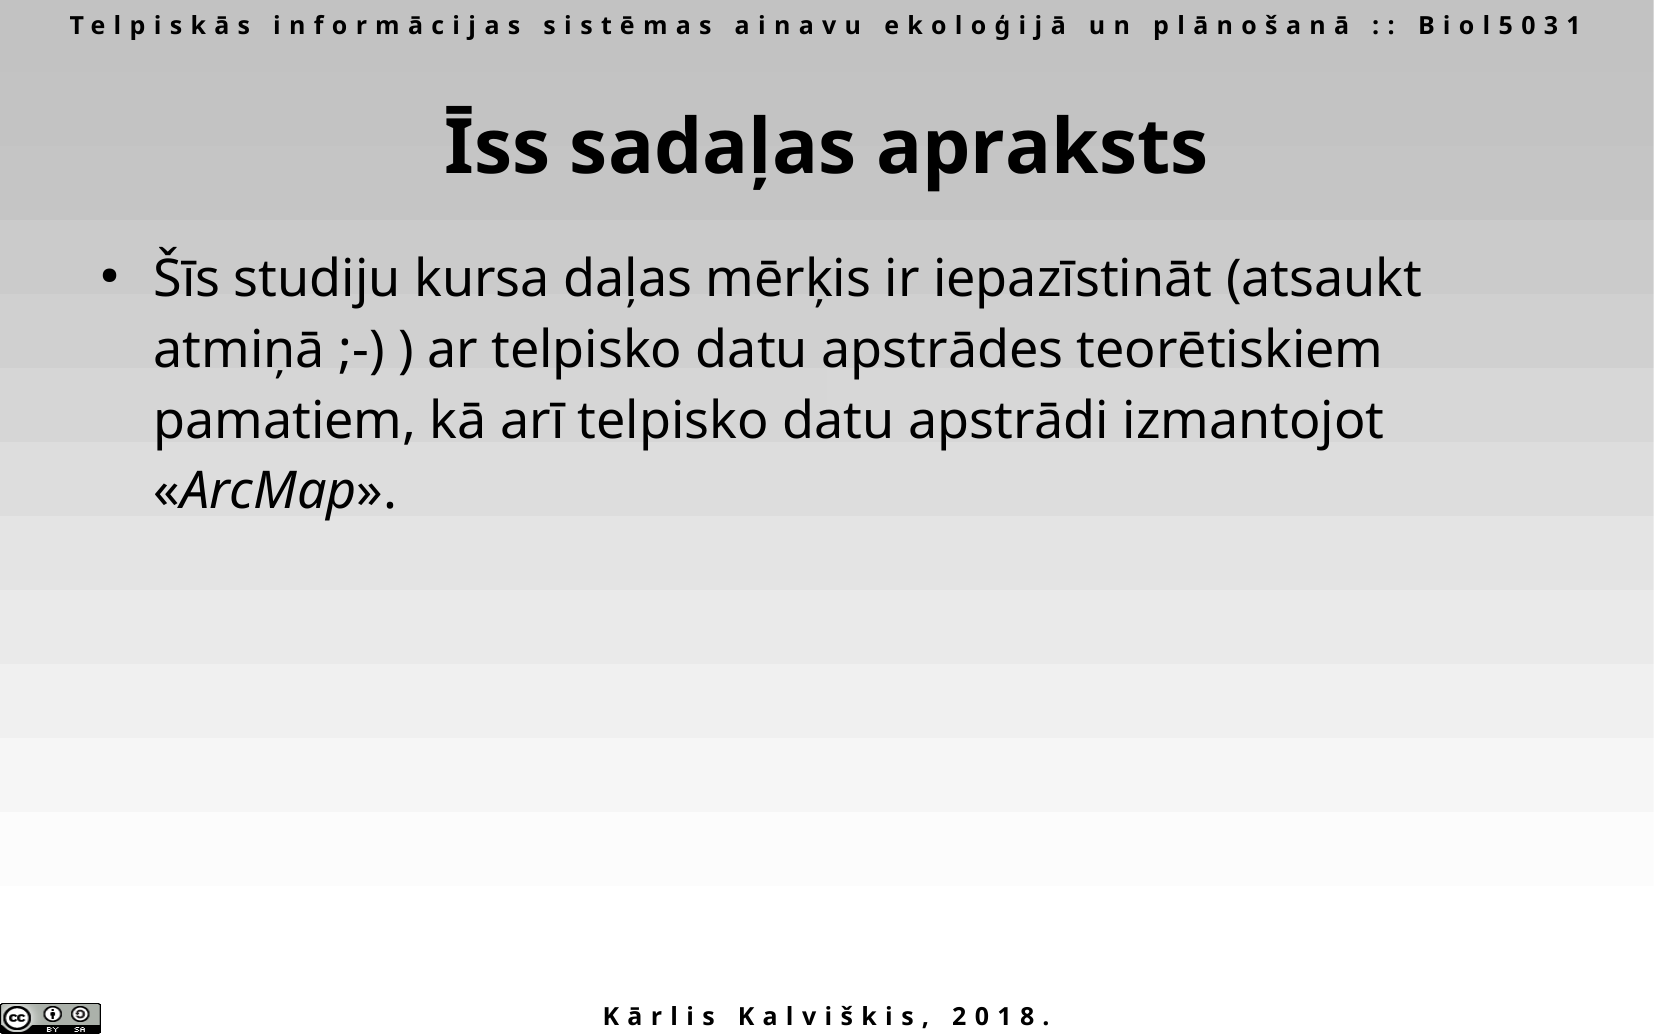

# Īss sadaļas apraksts
Šīs studiju kursa daļas mērķis ir iepazīstināt (atsaukt atmiņā ;-) ) ar telpisko datu apstrādes teorētiskiem pamatiem, kā arī telpisko datu apstrādi izmantojot «ArcMap».